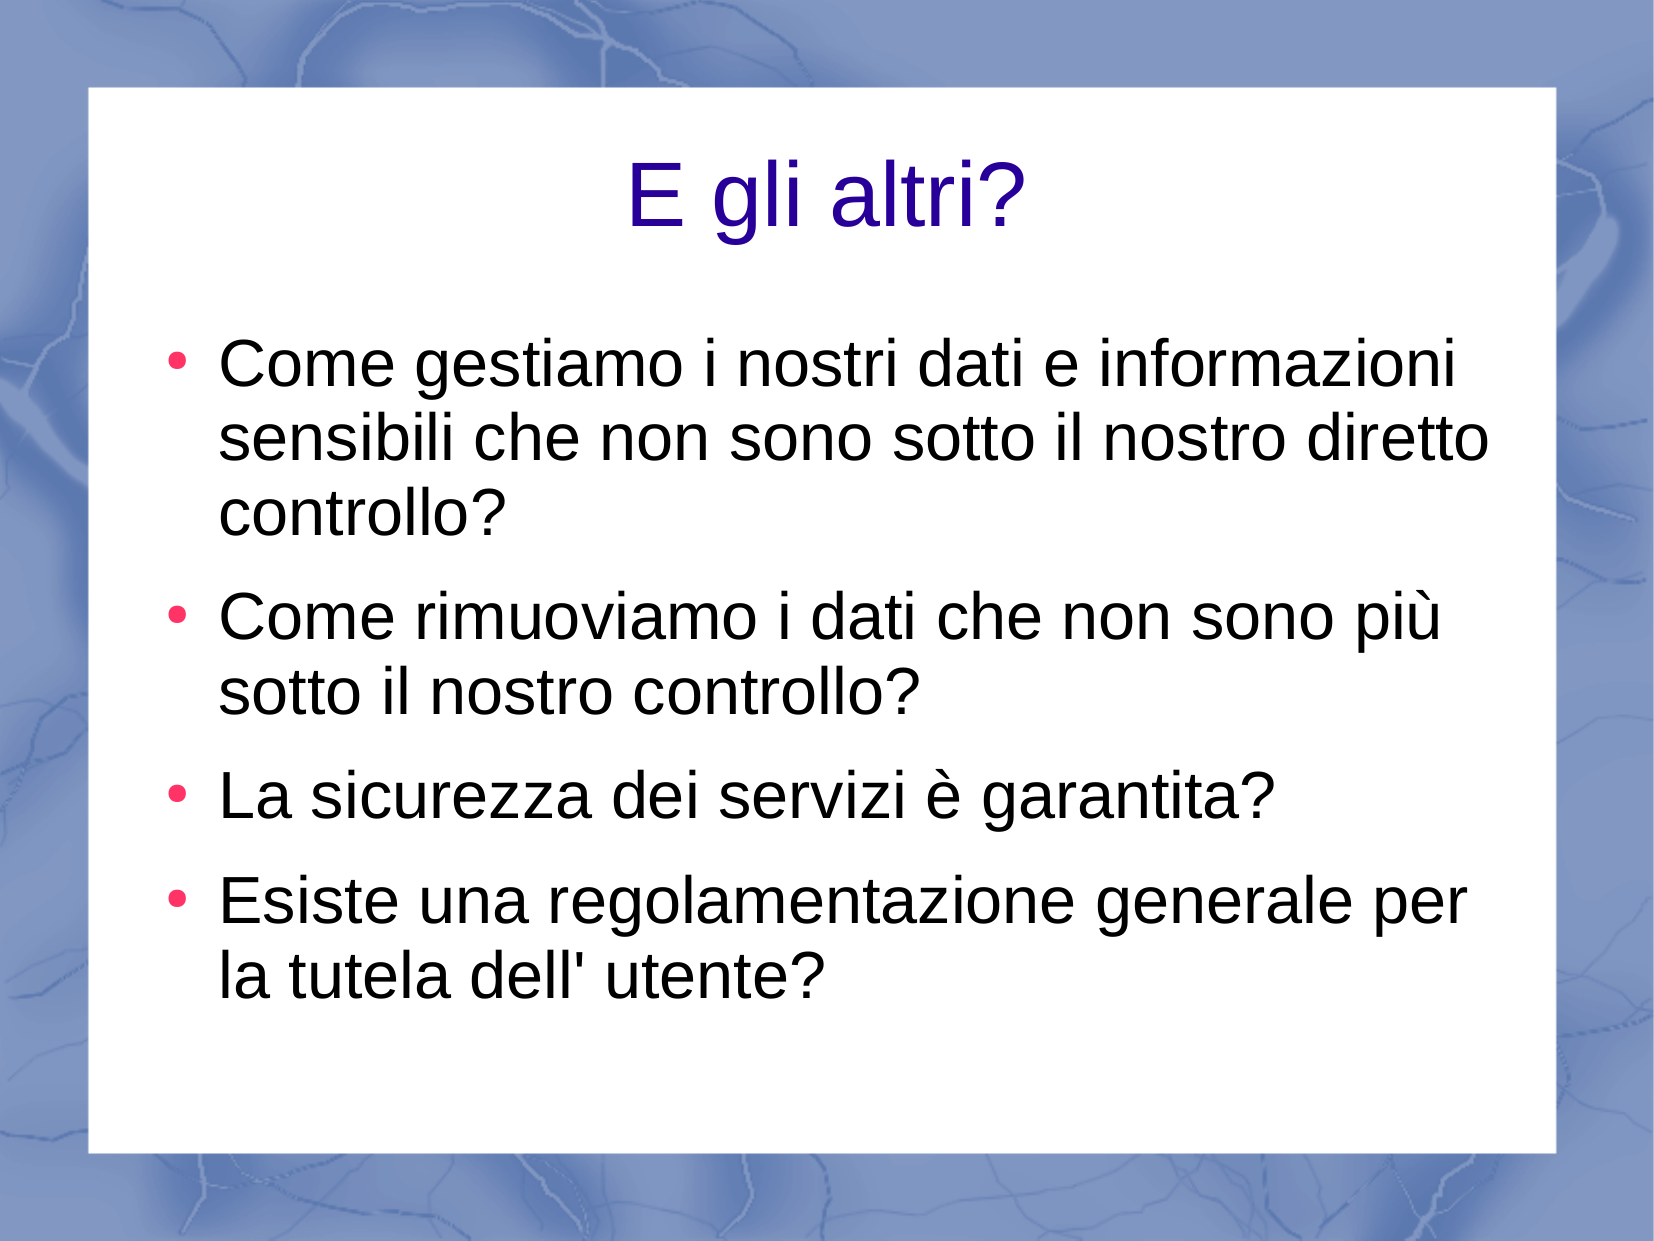

# E gli altri?
Come gestiamo i nostri dati e informazioni sensibili che non sono sotto il nostro diretto controllo?
Come rimuoviamo i dati che non sono più sotto il nostro controllo?
La sicurezza dei servizi è garantita?
Esiste una regolamentazione generale per la tutela dell' utente?